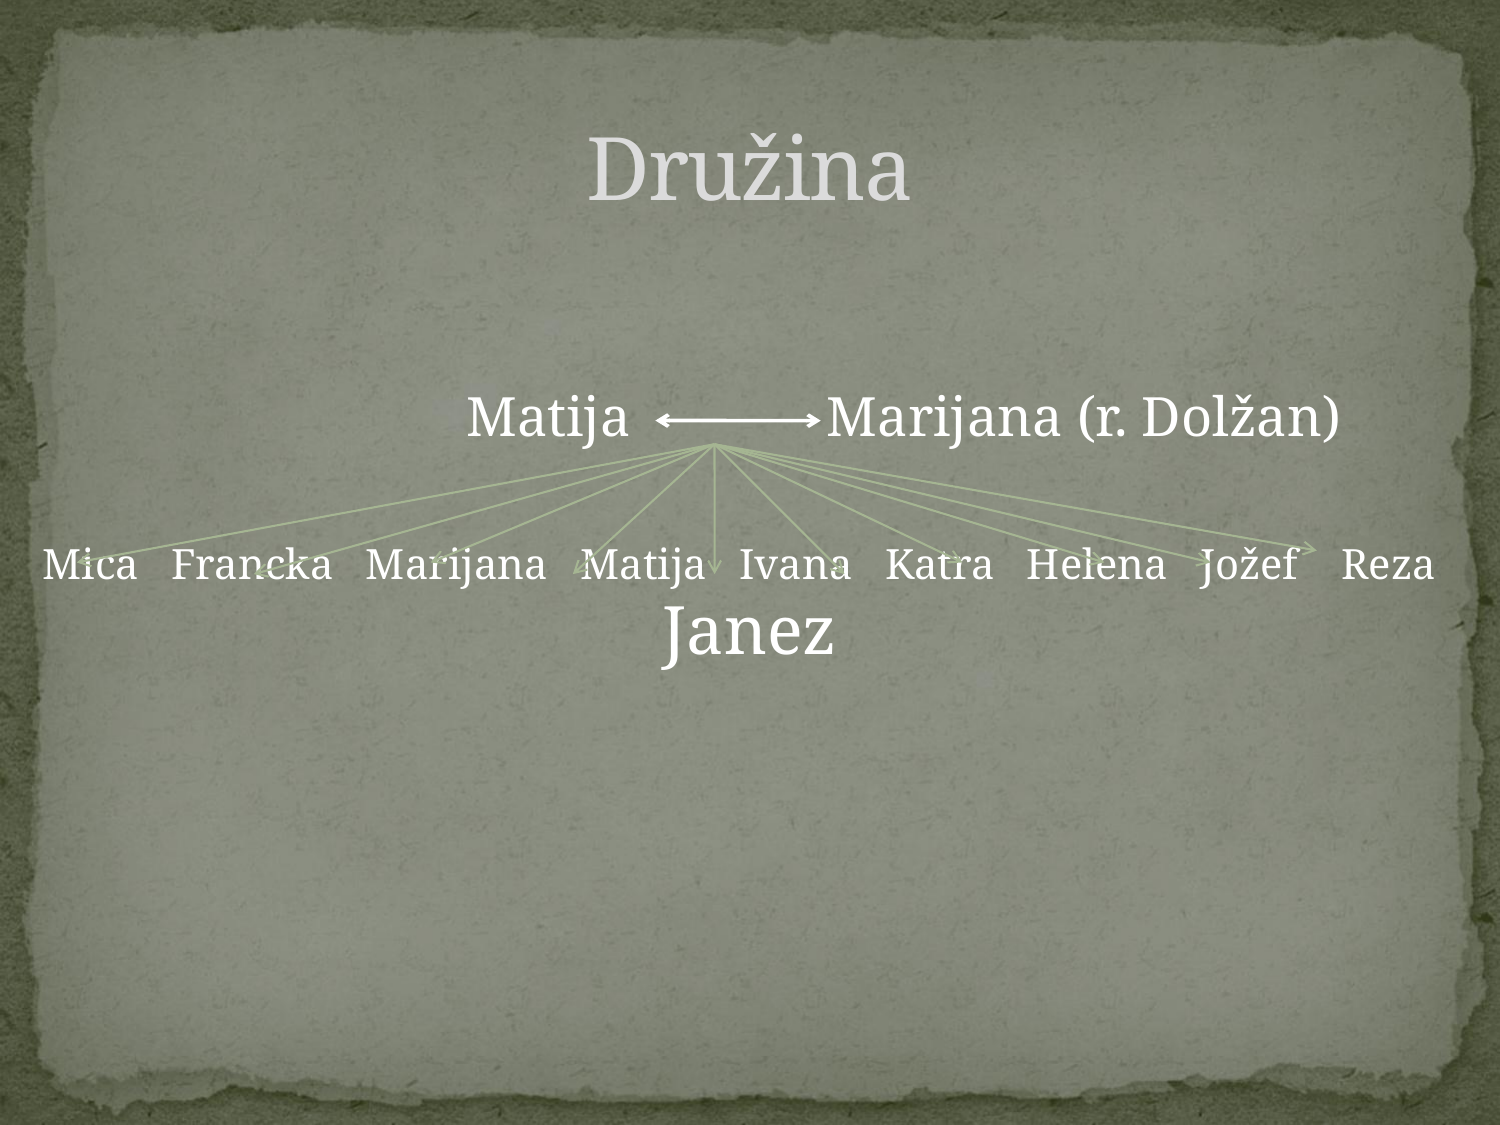

Družina
# Matija Marijana (r. Dolžan)
Mica Francka Marijana Matija Ivana Katra Helena Jožef Reza Janez